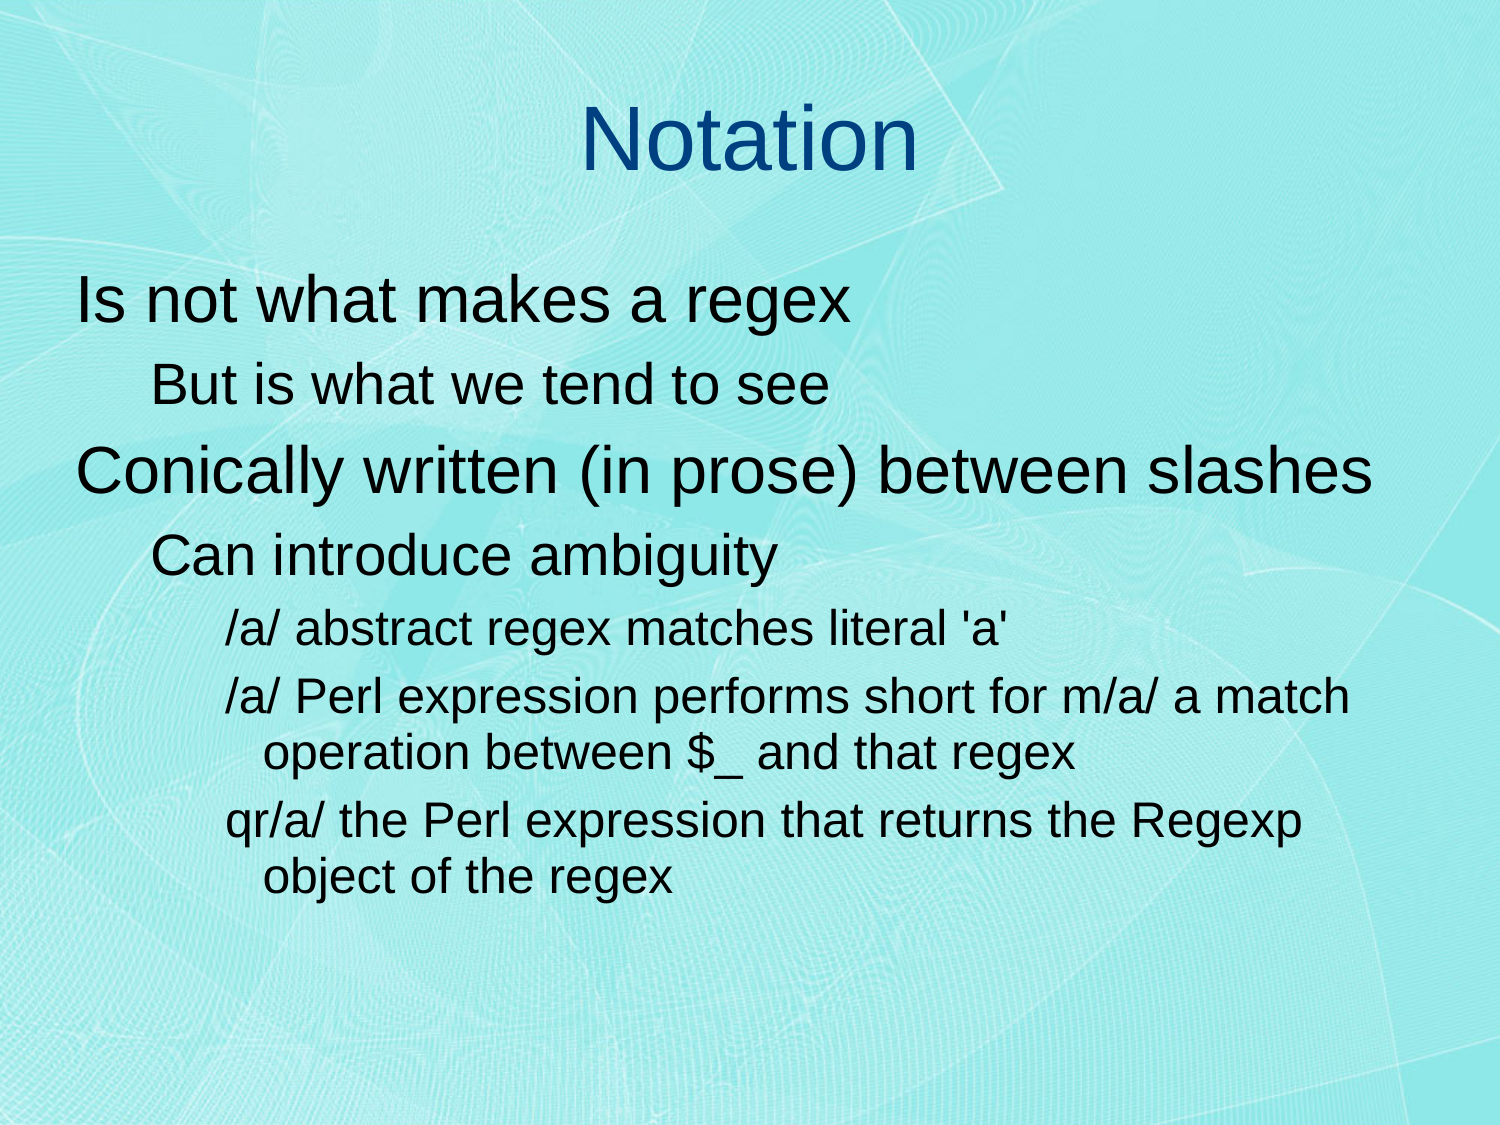

# Notation
Is not what makes a regex
But is what we tend to see
Conically written (in prose) between slashes
Can introduce ambiguity
/a/ abstract regex matches literal 'a'
/a/ Perl expression performs short for m/a/ a match operation between $_ and that regex
qr/a/ the Perl expression that returns the Regexp object of the regex